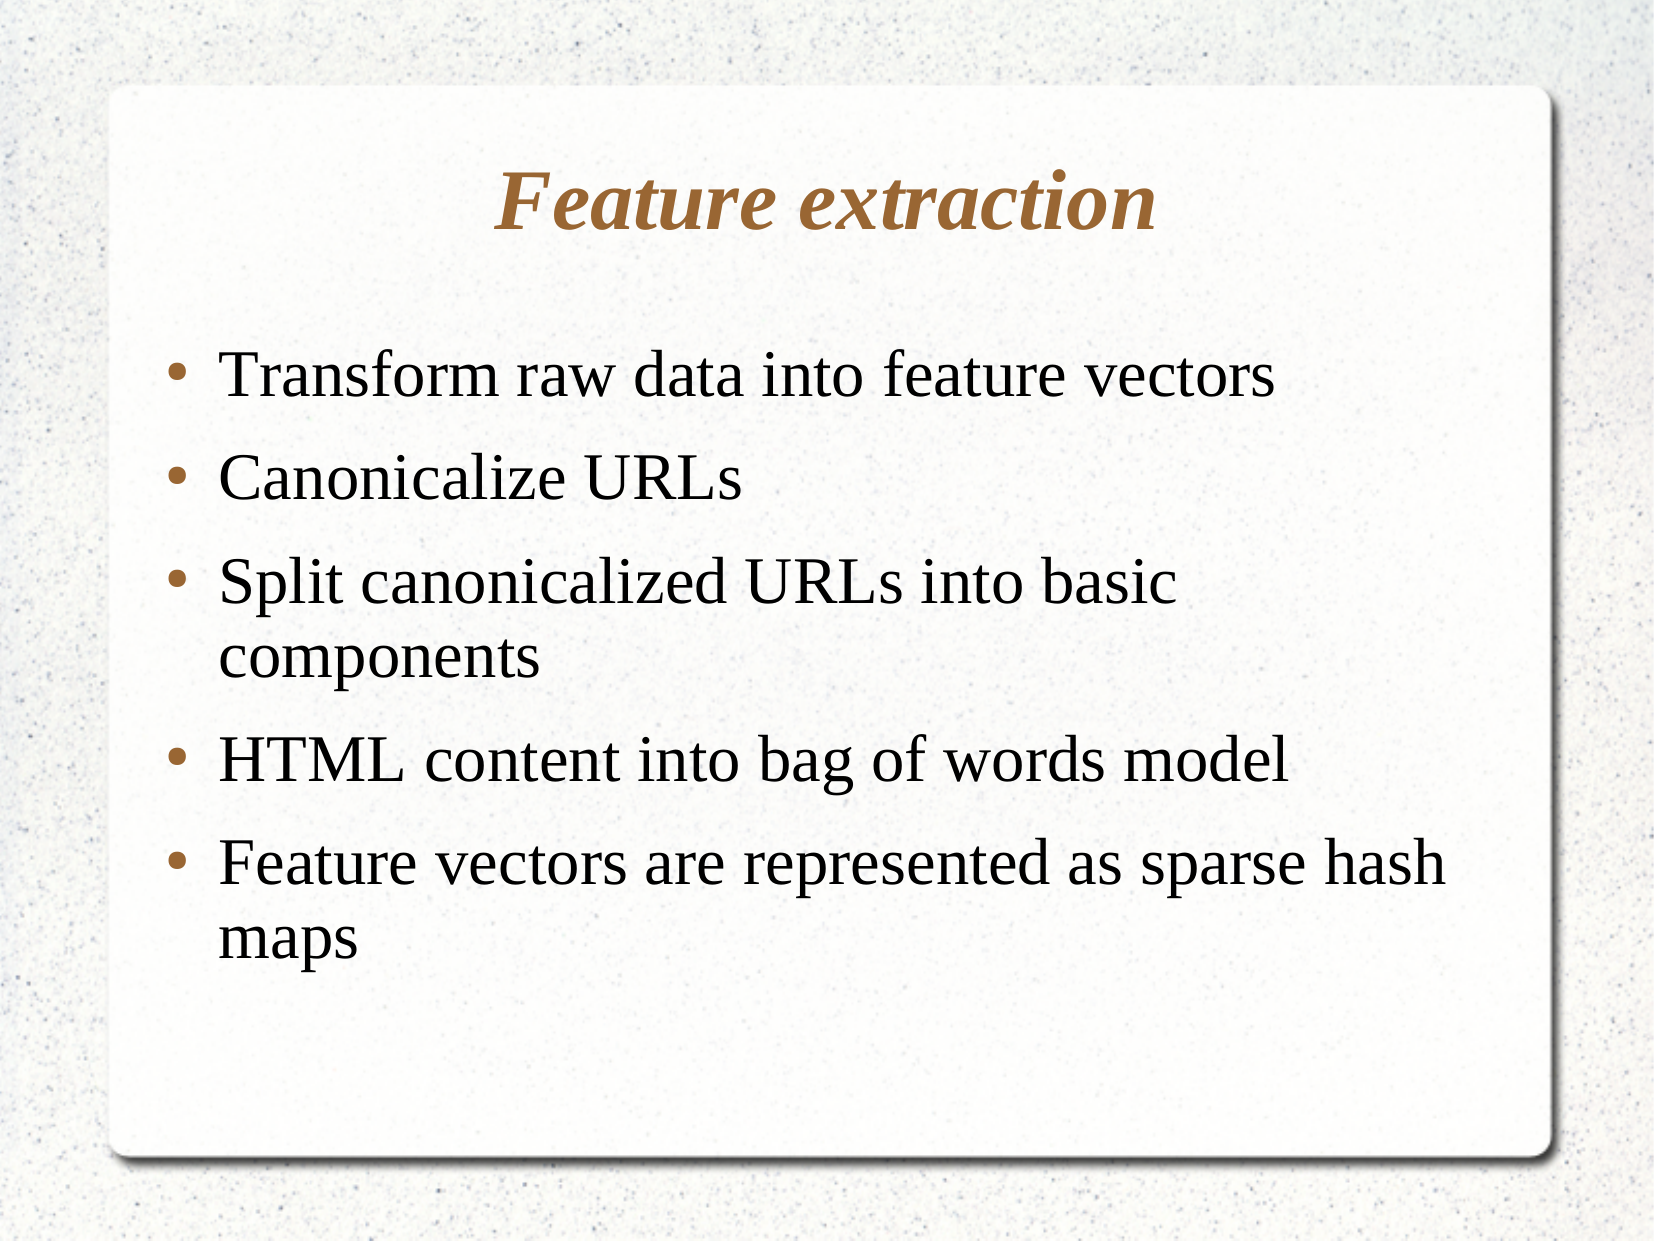

# Feature extraction
Transform raw data into feature vectors
Canonicalize URLs
Split canonicalized URLs into basic components
HTML content into bag of words model
Feature vectors are represented as sparse hash maps